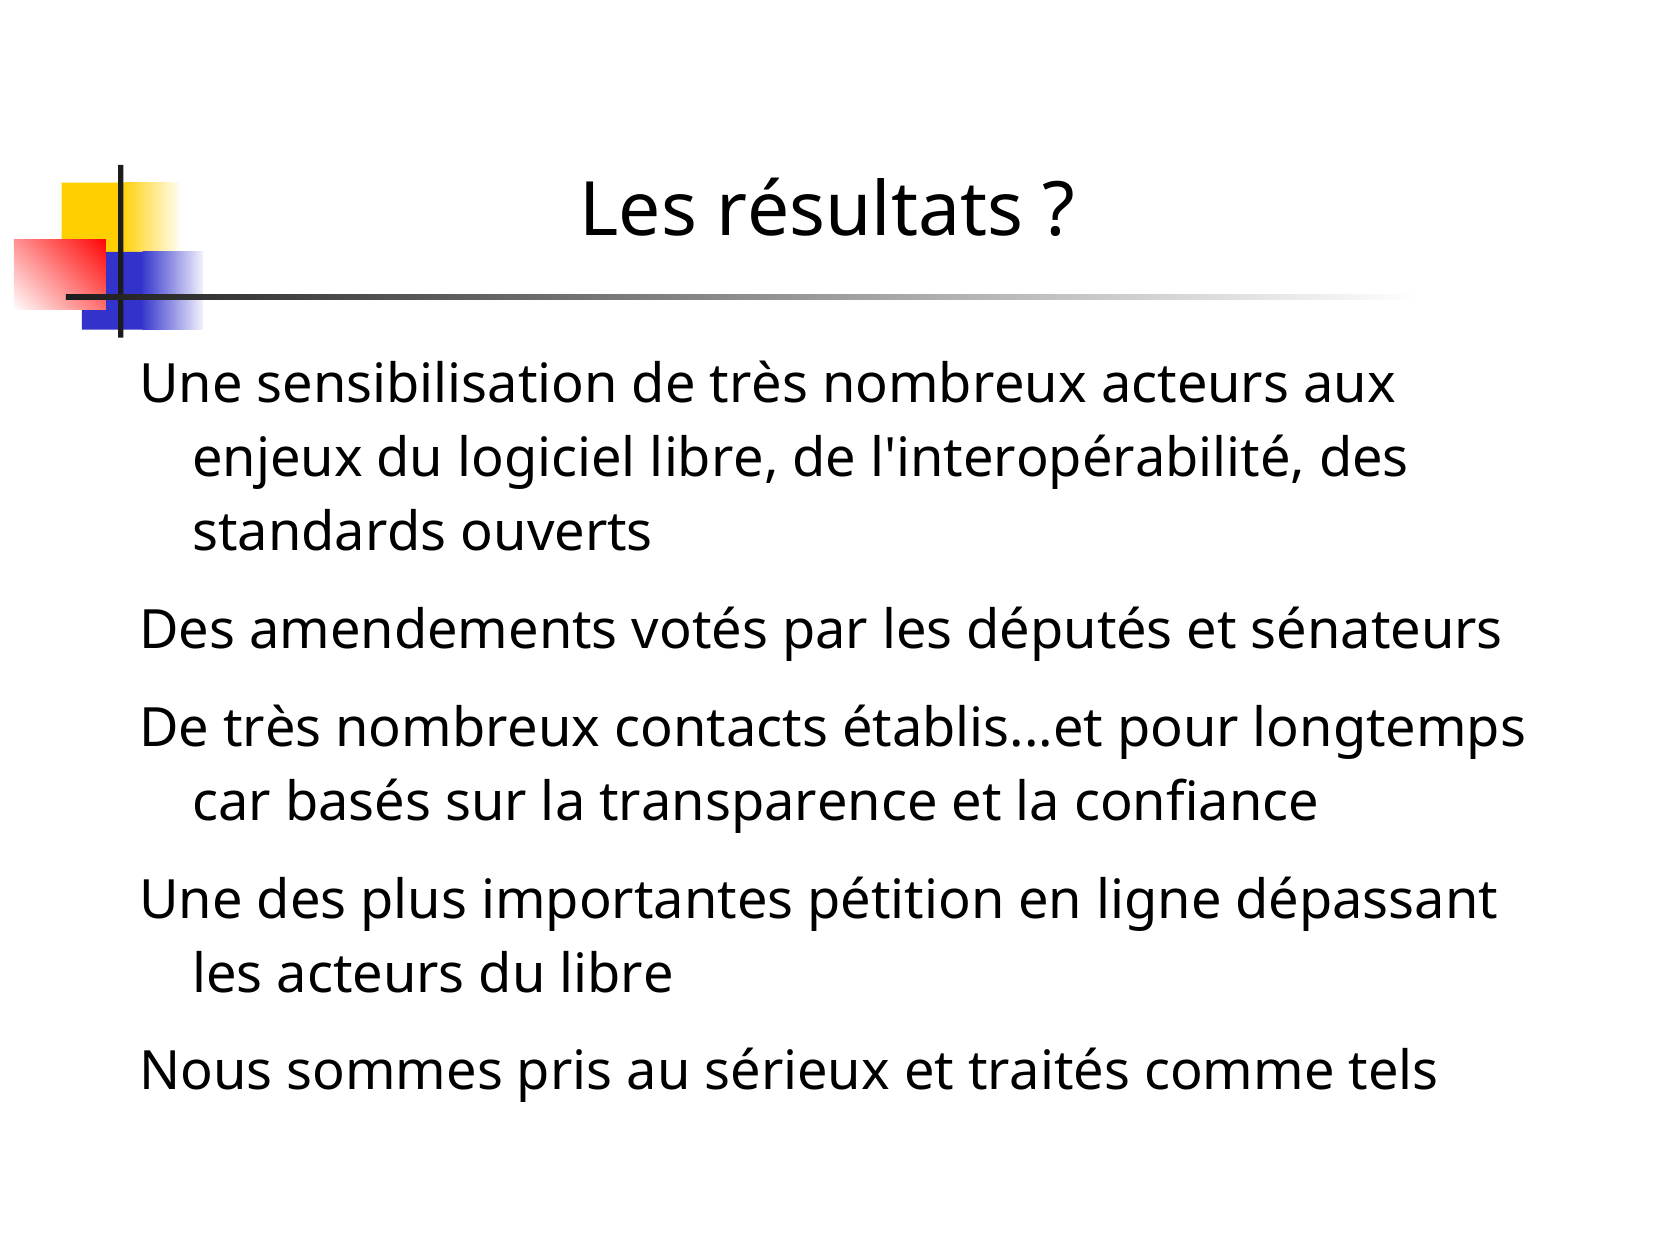

# Les résultats ?
Une sensibilisation de très nombreux acteurs aux enjeux du logiciel libre, de l'interopérabilité, des standards ouverts
Des amendements votés par les députés et sénateurs
De très nombreux contacts établis...et pour longtemps car basés sur la transparence et la confiance
Une des plus importantes pétition en ligne dépassant les acteurs du libre
Nous sommes pris au sérieux et traités comme tels